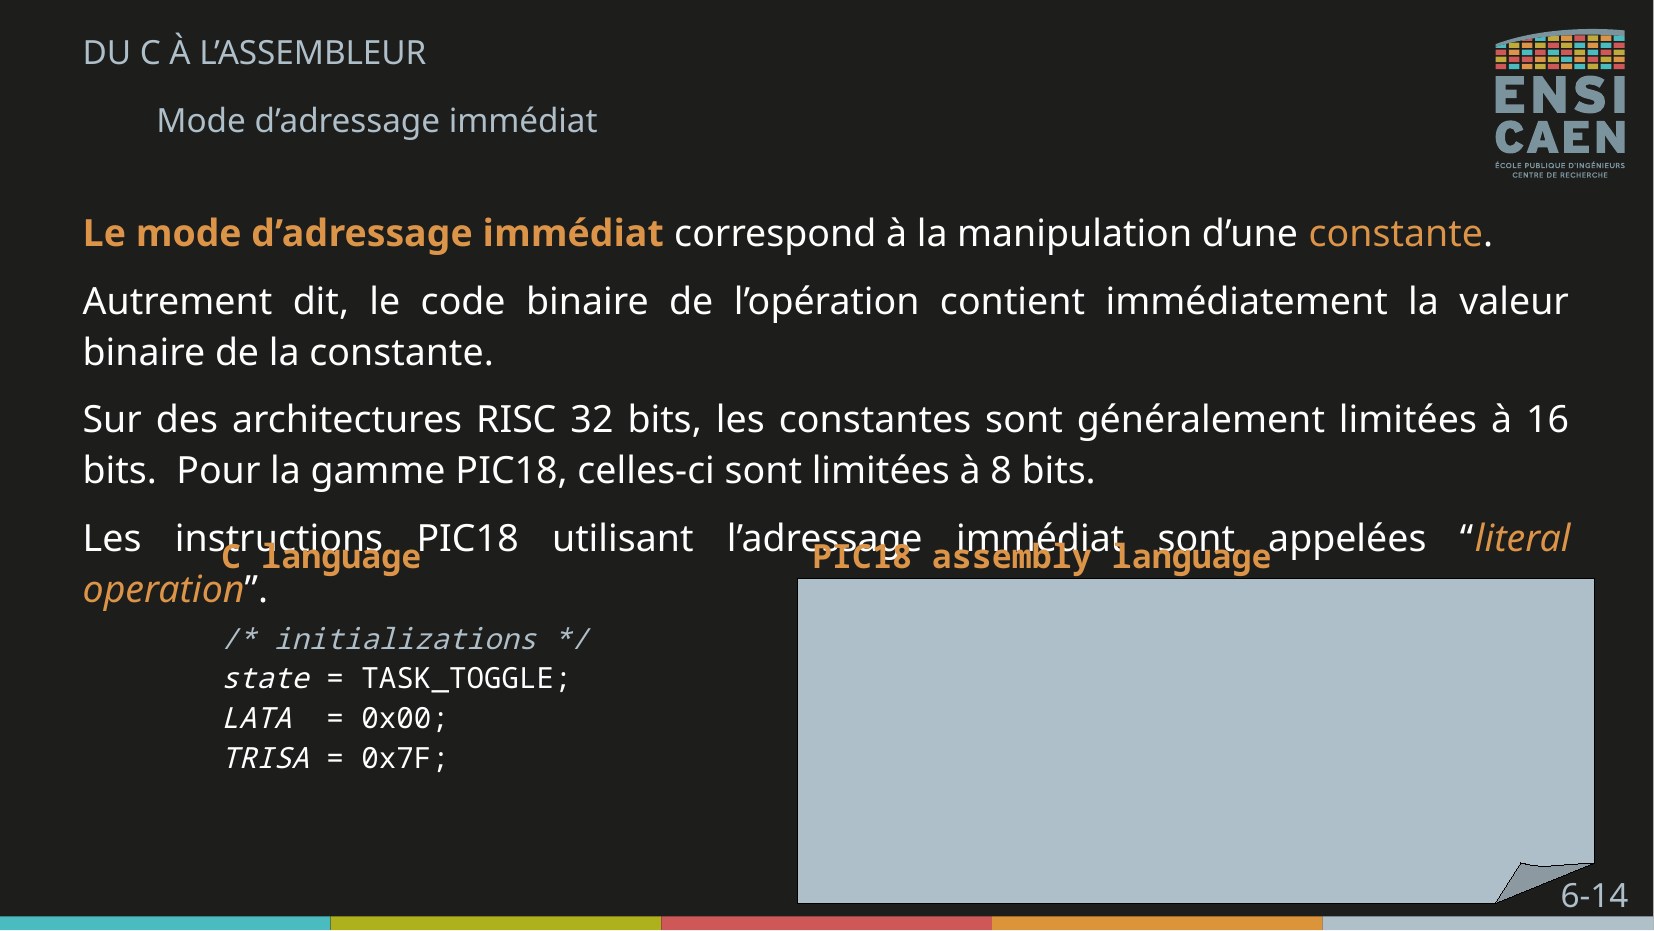

# DU C À L’ASSEMBLEUR Mode d’adressage immédiat
Le mode d’adressage immédiat correspond à la manipulation d’une constante.
Autrement dit, le code binaire de l’opération contient immédiatement la valeur binaire de la constante.
Sur des architectures RISC 32 bits, les constantes sont généralement limitées à 16 bits. Pour la gamme PIC18, celles-ci sont limitées à 8 bits.
Les instructions PIC18 utilisant l’adressage immédiat sont appelées “literal operation”.
C language
/* initializations */
state = TASK_TOGGLE;
LATA = 0x00;
TRISA = 0x7F;
PIC18 assembly language
MOVLW 1 ; immediate addressing
MOVWF	 state	 ; direct addressing
MOVLW 0x00
MOVWF LATA
MOVLW 0x7F
MOVWF TRISA